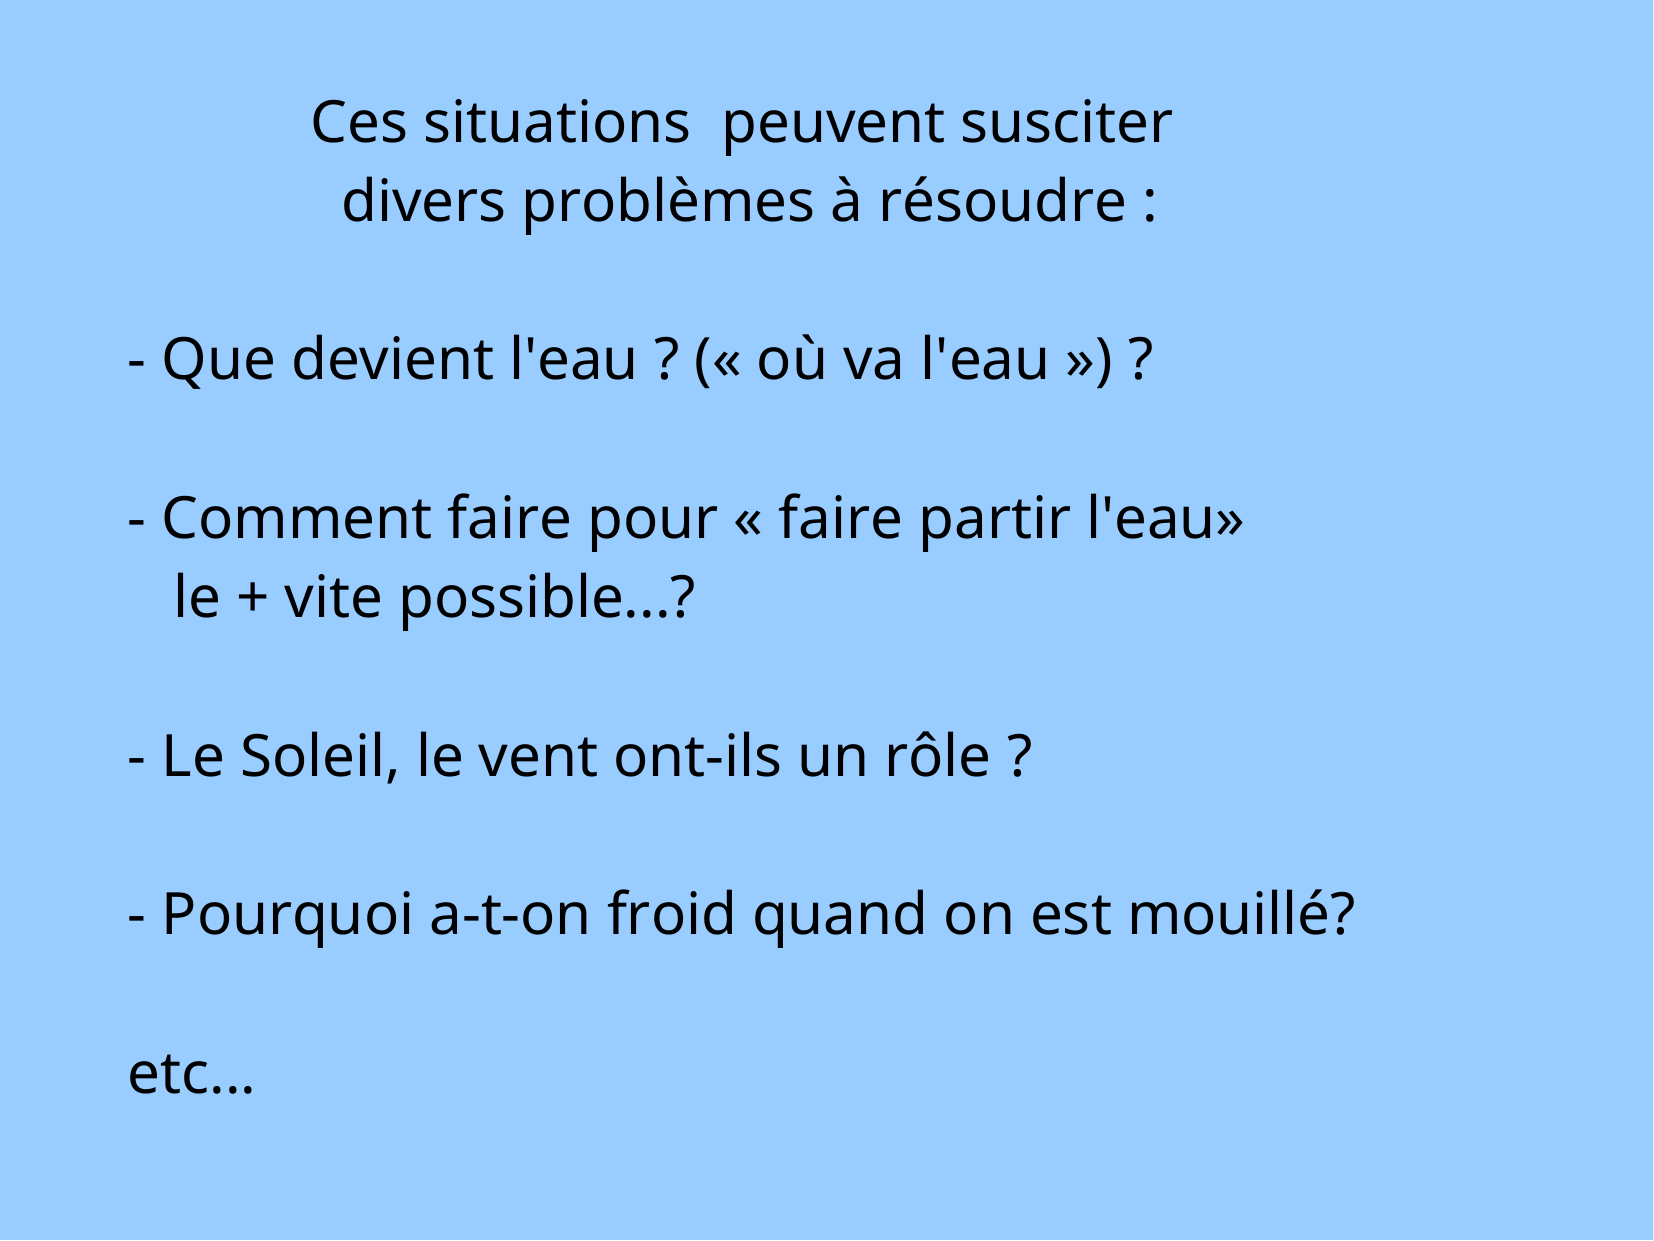

Ces situations peuvent susciter
 divers problèmes à résoudre :
- Que devient l'eau ? (« où va l'eau ») ?
- Comment faire pour « faire partir l'eau»
 le + vite possible...?
- Le Soleil, le vent ont-ils un rôle ?
- Pourquoi a-t-on froid quand on est mouillé?
etc...